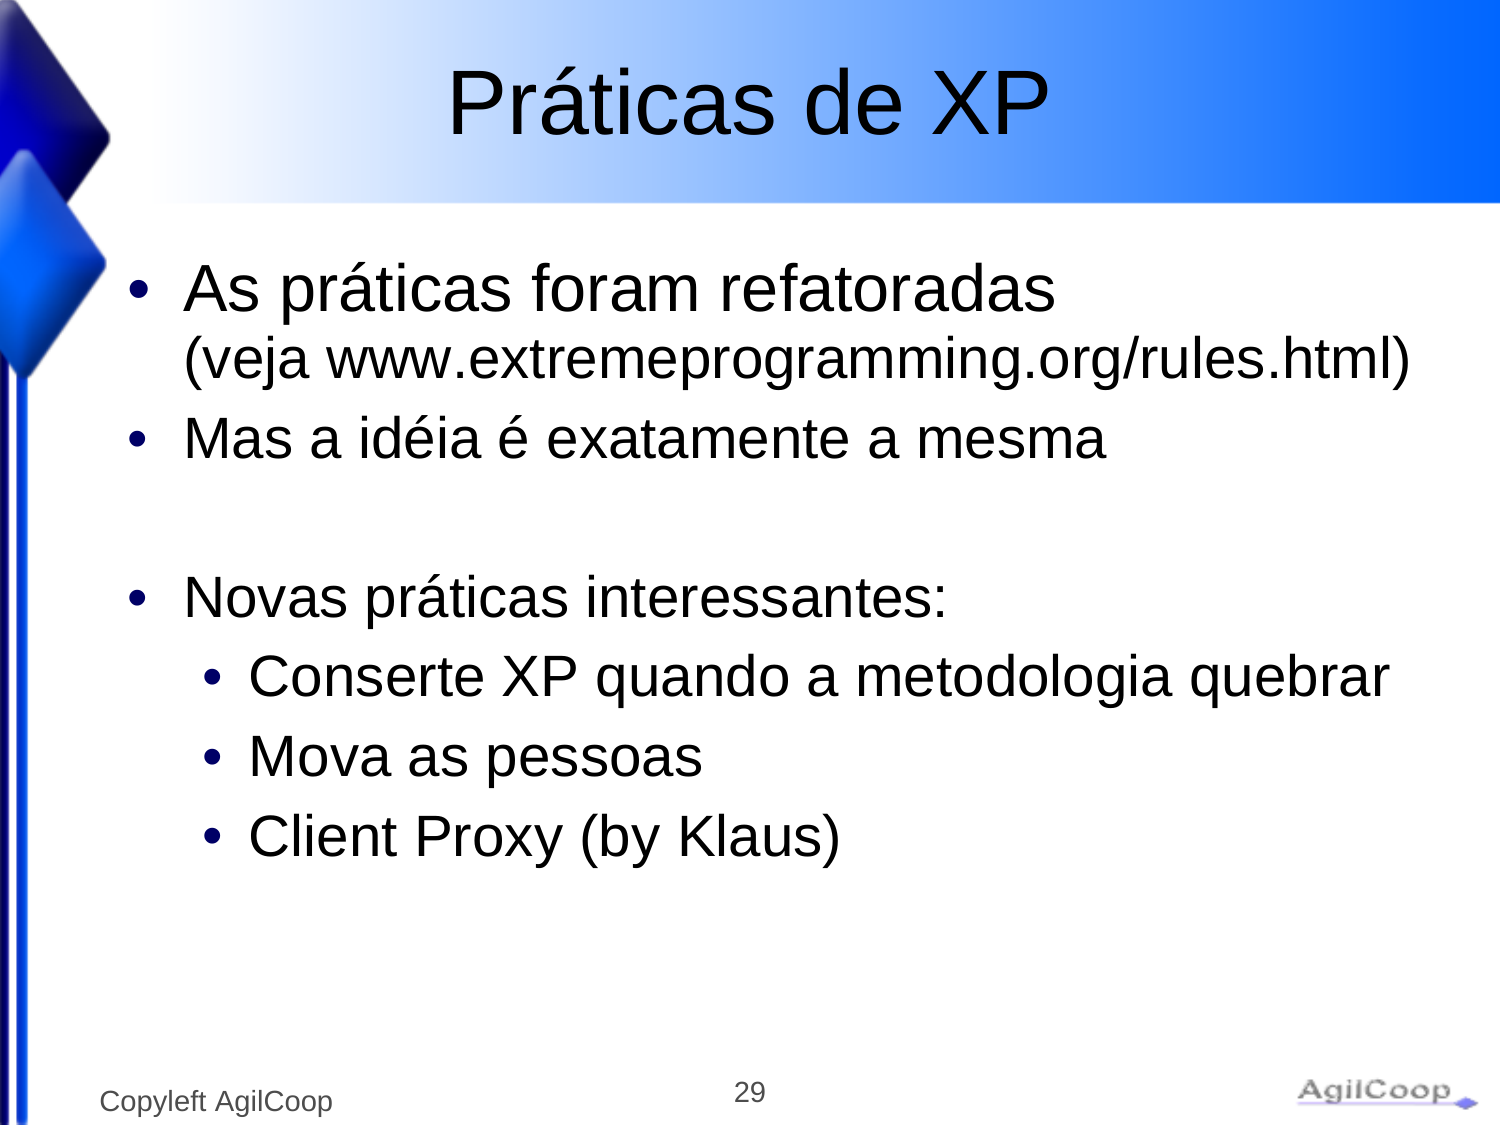

# Práticas de XP
As práticas foram refatoradas
(veja www.extremeprogramming.org/rules.html)
Mas a idéia é exatamente a mesma
Novas práticas interessantes:
Conserte XP quando a metodologia quebrar
Mova as pessoas
Client Proxy (by Klaus)
29